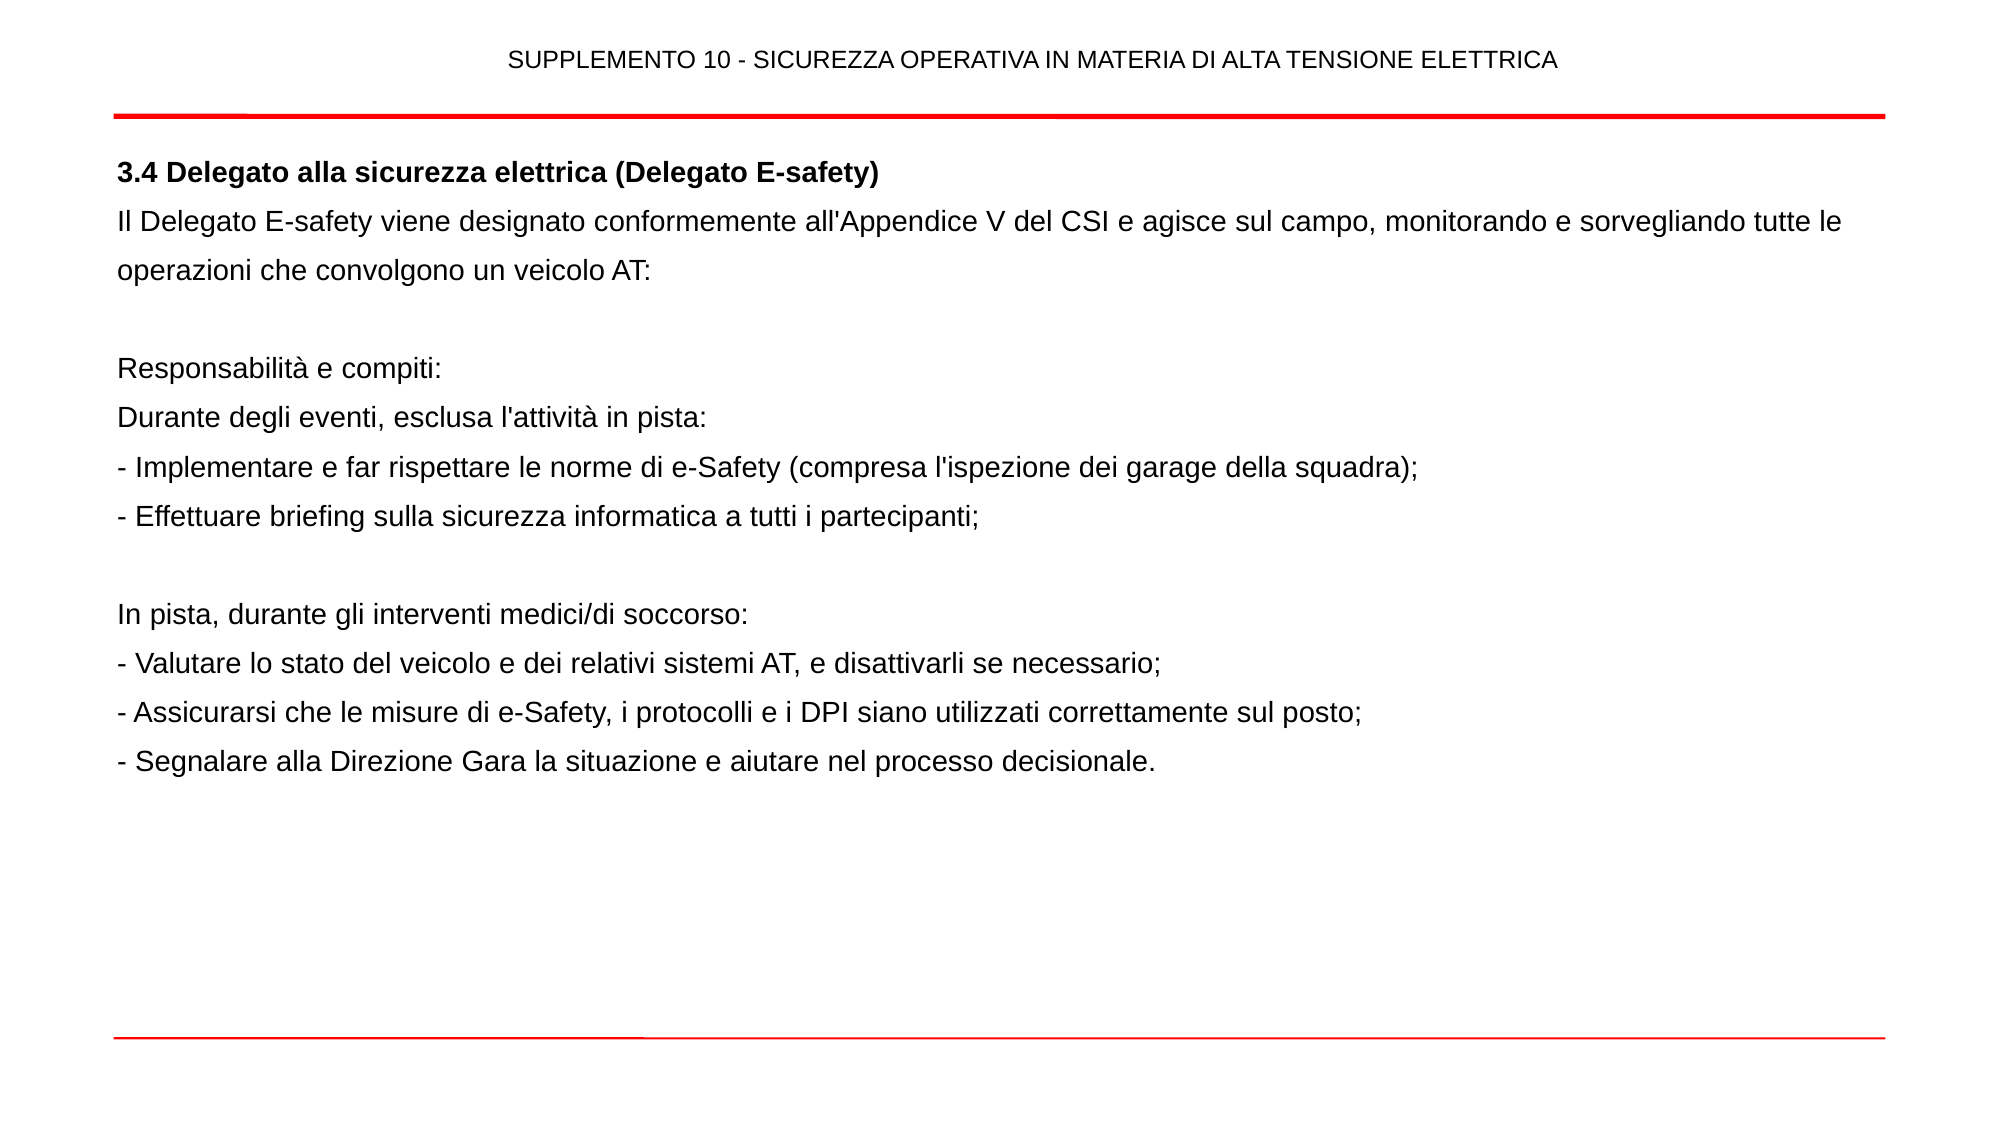

SUPPLEMENTO 10 - SICUREZZA OPERATIVA IN MATERIA DI ALTA TENSIONE ELETTRICA
3.4 Delegato alla sicurezza elettrica (Delegato E-safety)
Il Delegato E-safety viene designato conformemente all'Appendice V del CSI e agisce sul campo, monitorando e sorvegliando tutte le operazioni che convolgono un veicolo AT:
Responsabilità e compiti:
Durante degli eventi, esclusa l'attività in pista:
- Implementare e far rispettare le norme di e-Safety (compresa l'ispezione dei garage della squadra);
- Effettuare briefing sulla sicurezza informatica a tutti i partecipanti;
In pista, durante gli interventi medici/di soccorso:
- Valutare lo stato del veicolo e dei relativi sistemi AT, e disattivarli se necessario;
- Assicurarsi che le misure di e-Safety, i protocolli e i DPI siano utilizzati correttamente sul posto;
- Segnalare alla Direzione Gara la situazione e aiutare nel processo decisionale.